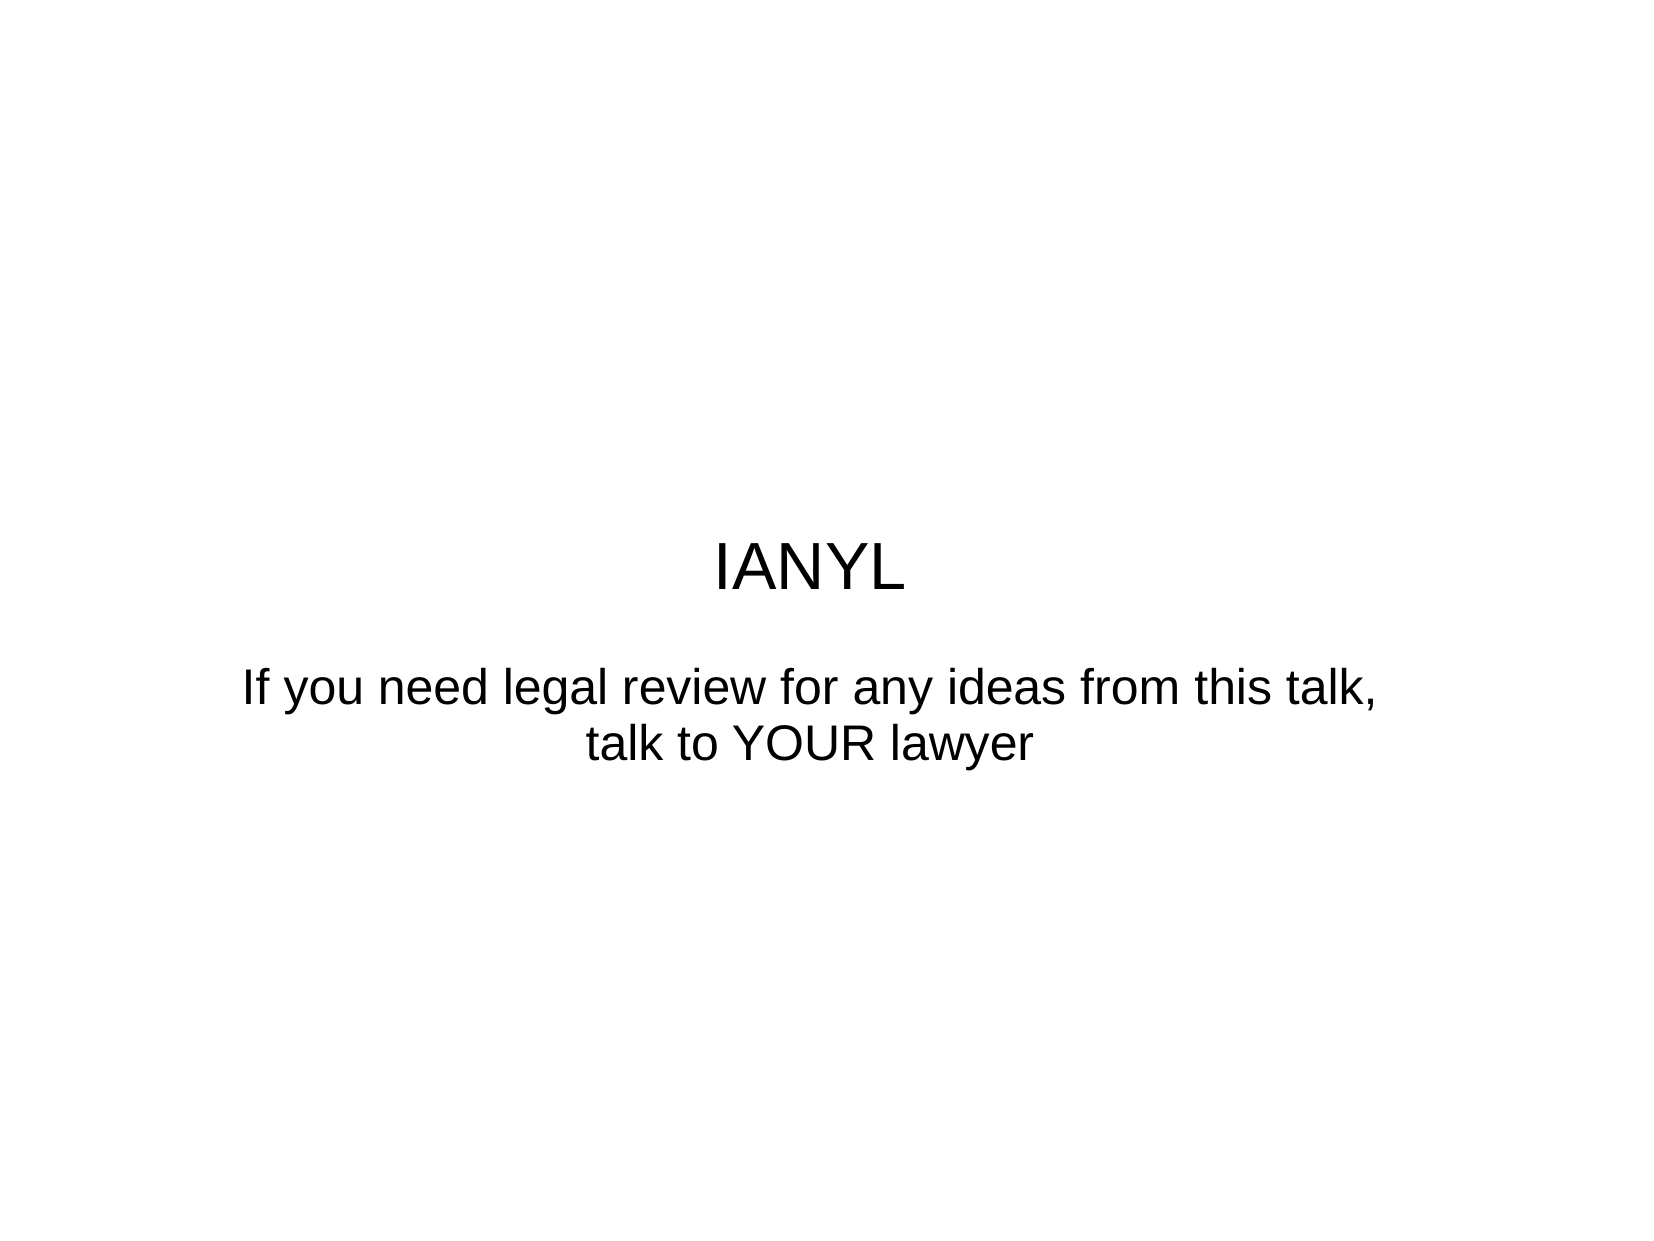

#
IANYL
If you need legal review for any ideas from this talk,
talk to YOUR lawyer